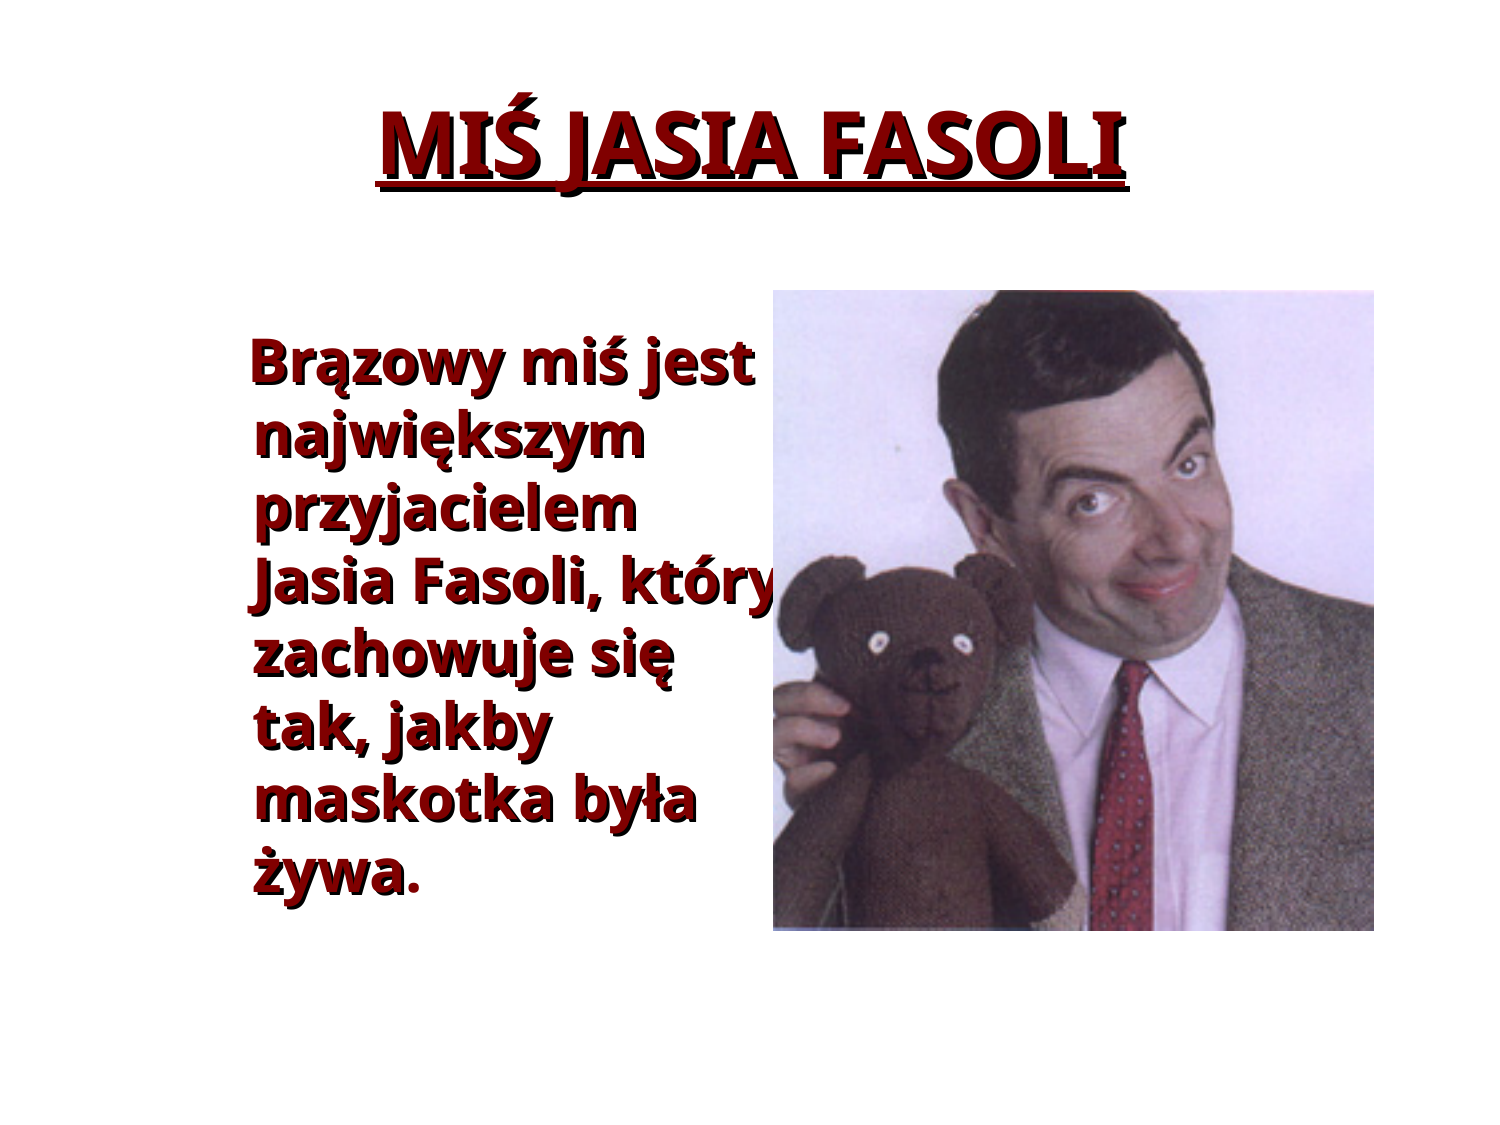

# MIŚ JASIA FASOLI
 Brązowy miś jest największym przyjacielem Jasia Fasoli, który zachowuje się tak, jakby maskotka była żywa.